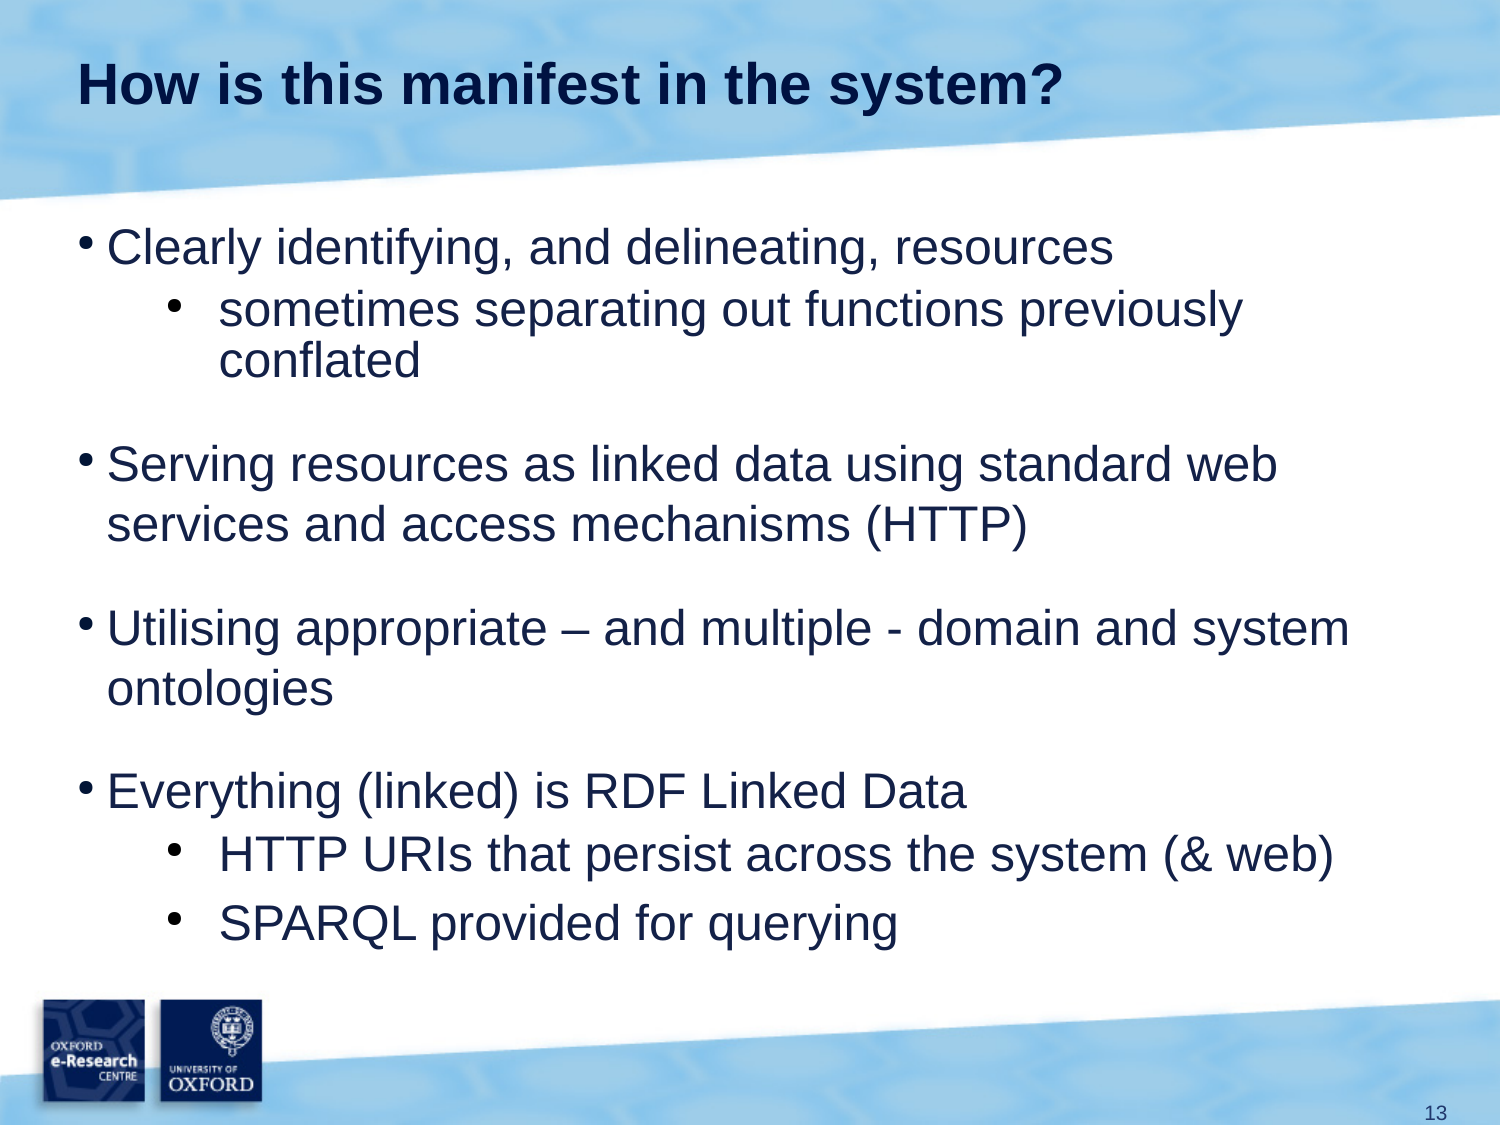

# How is this manifest in the system?
Clearly identifying, and delineating, resources
sometimes separating out functions previously conflated
Serving resources as linked data using standard web services and access mechanisms (HTTP)
Utilising appropriate – and multiple - domain and system ontologies
Everything (linked) is RDF Linked Data
HTTP URIs that persist across the system (& web)
SPARQL provided for querying